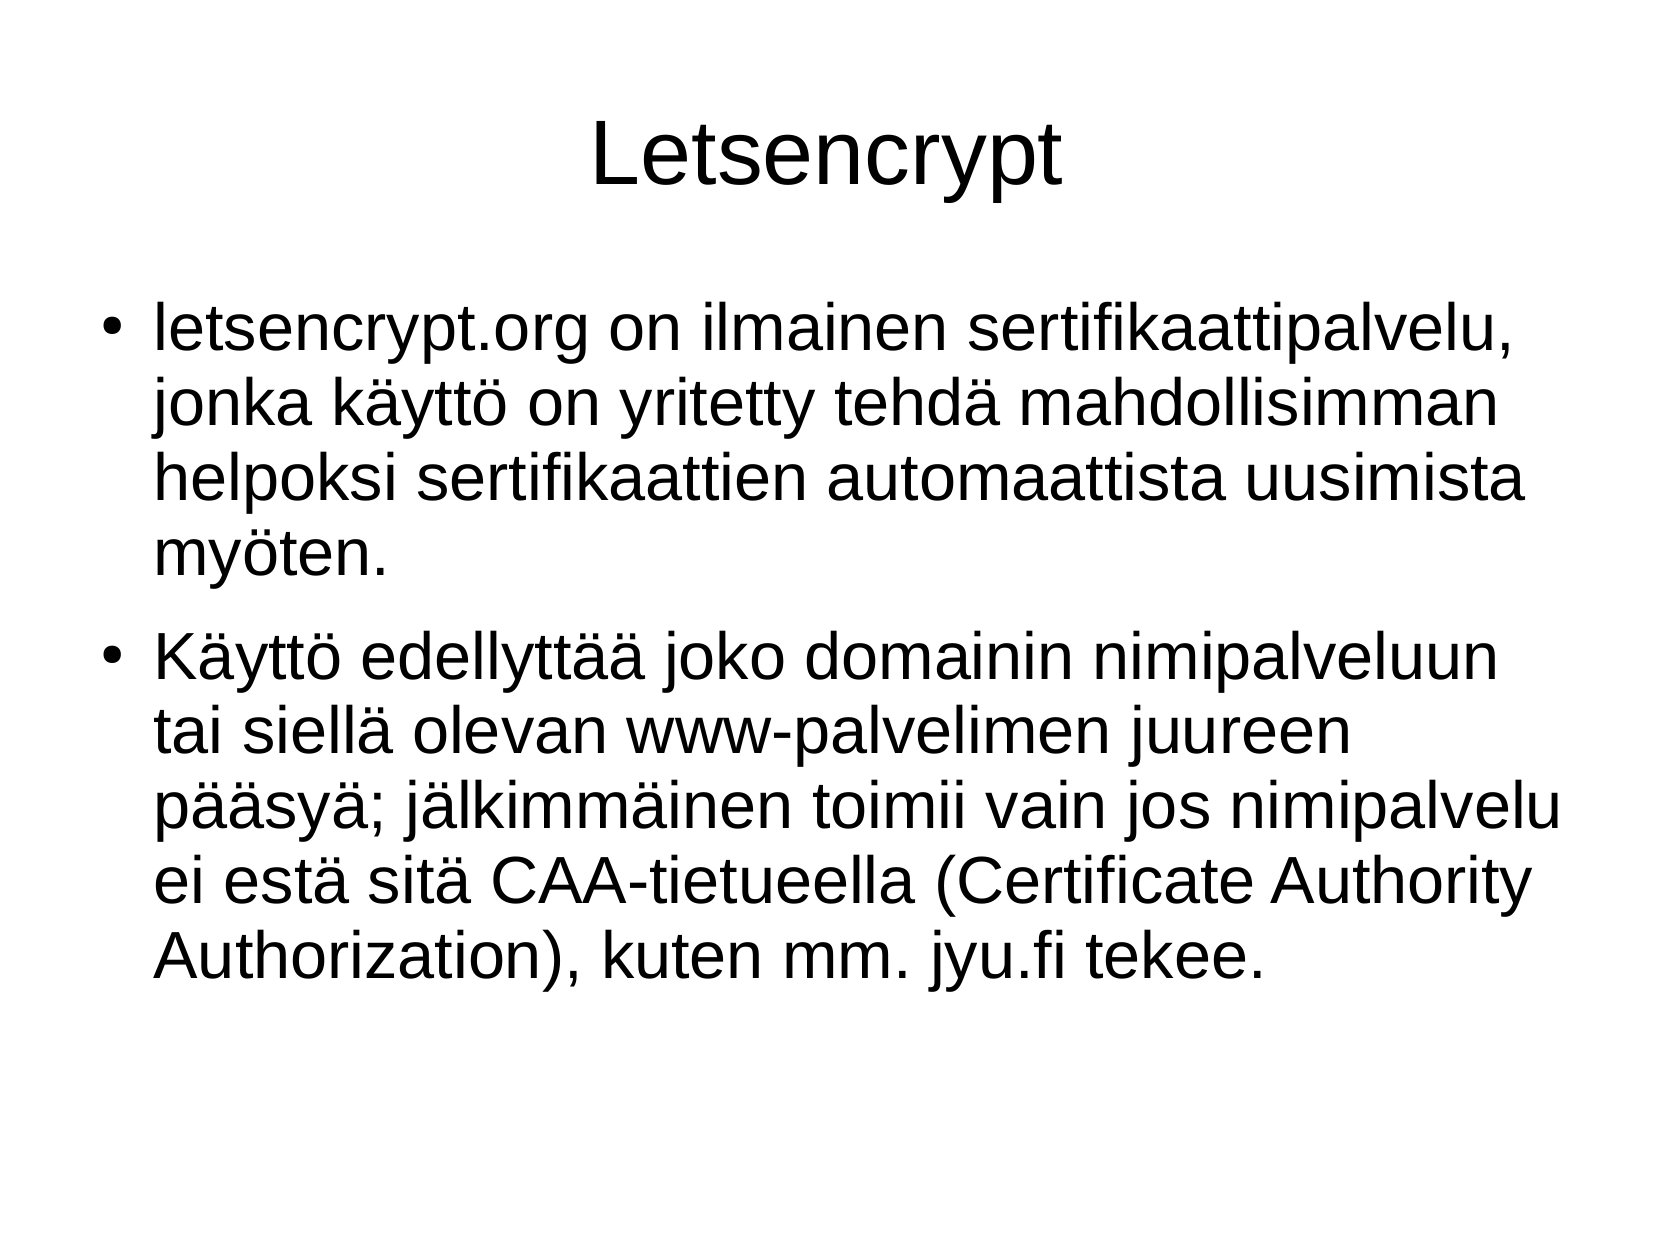

# Letsencrypt
letsencrypt.org on ilmainen sertifikaattipalvelu, jonka käyttö on yritetty tehdä mahdollisimman helpoksi sertifikaattien automaattista uusimista myöten.
Käyttö edellyttää joko domainin nimipalveluun tai siellä olevan www-palvelimen juureen pääsyä; jälkimmäinen toimii vain jos nimipalvelu ei estä sitä CAA-tietueella (Certificate Authority Authorization), kuten mm. jyu.fi tekee.